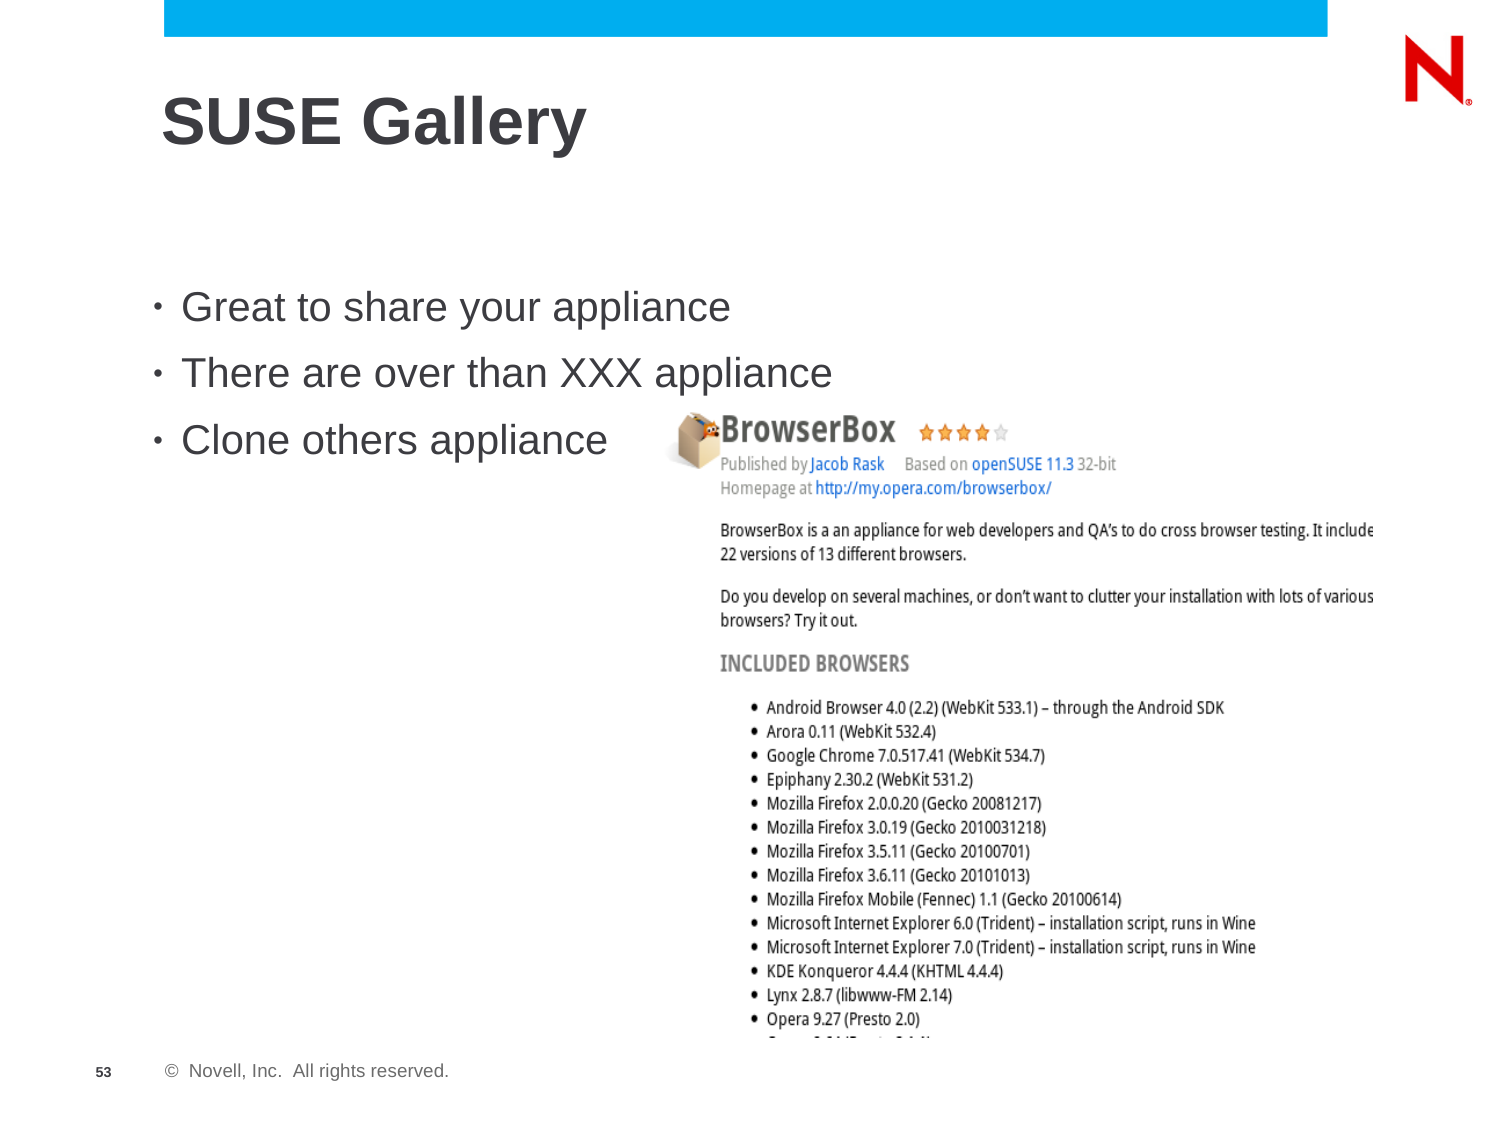

# SUSE Gallery
Great to share your appliance
There are over than XXX appliance
Clone others appliance